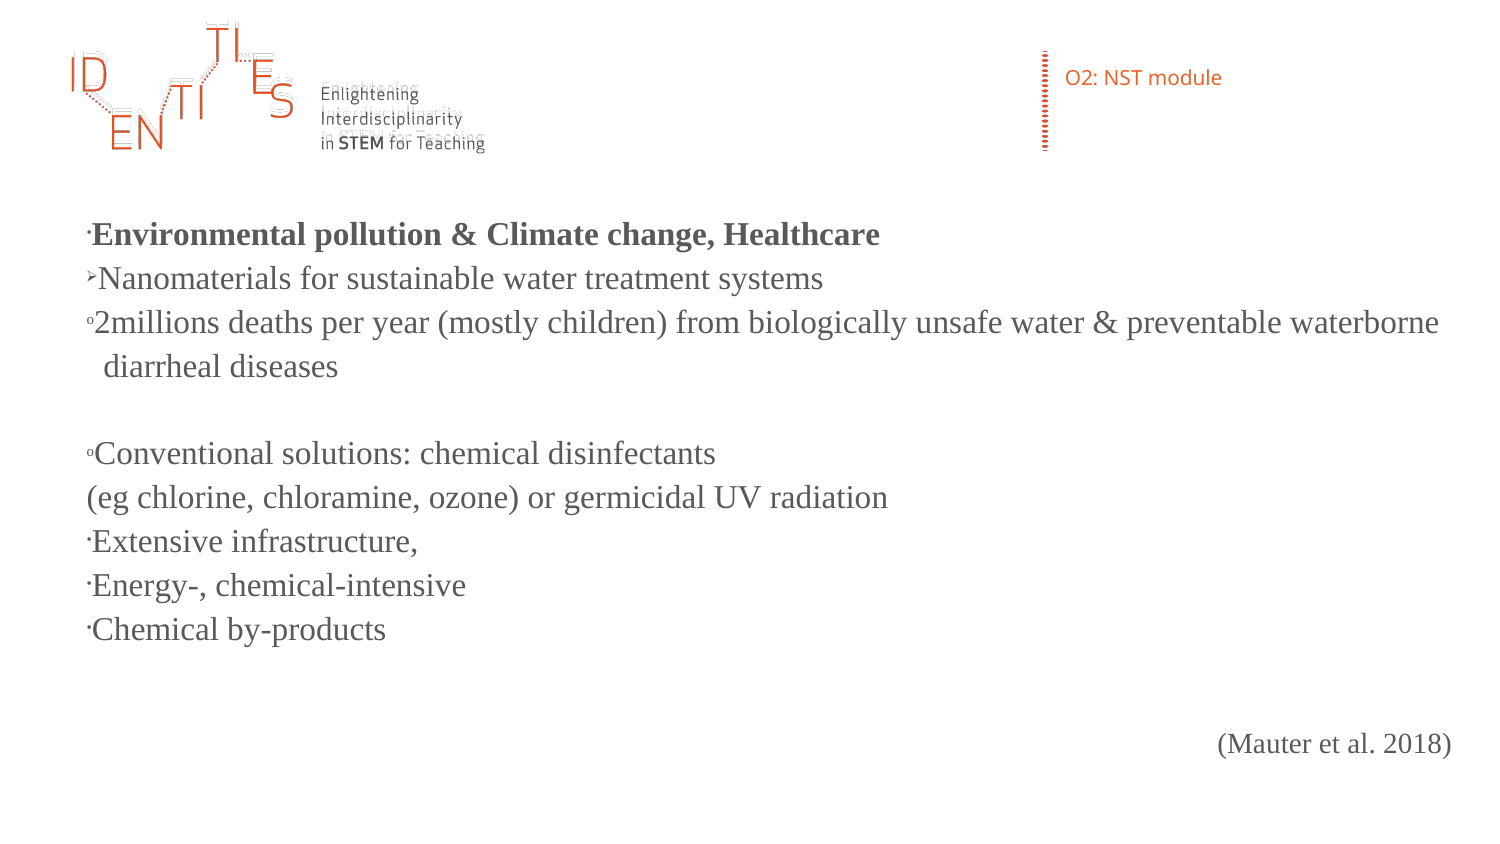

O2: NST module
Environmental pollution & Climate change, Healthcare
Nanomaterials for sustainable water treatment systems
2millions deaths per year (mostly children) from biologically unsafe water & preventable waterborne diarrheal diseases
Conventional solutions: chemical disinfectants
(eg chlorine, chloramine, ozone) or germicidal UV radiation
Extensive infrastructure,
Energy-, chemical-intensive
Chemical by-products
(Mauter et al. 2018)